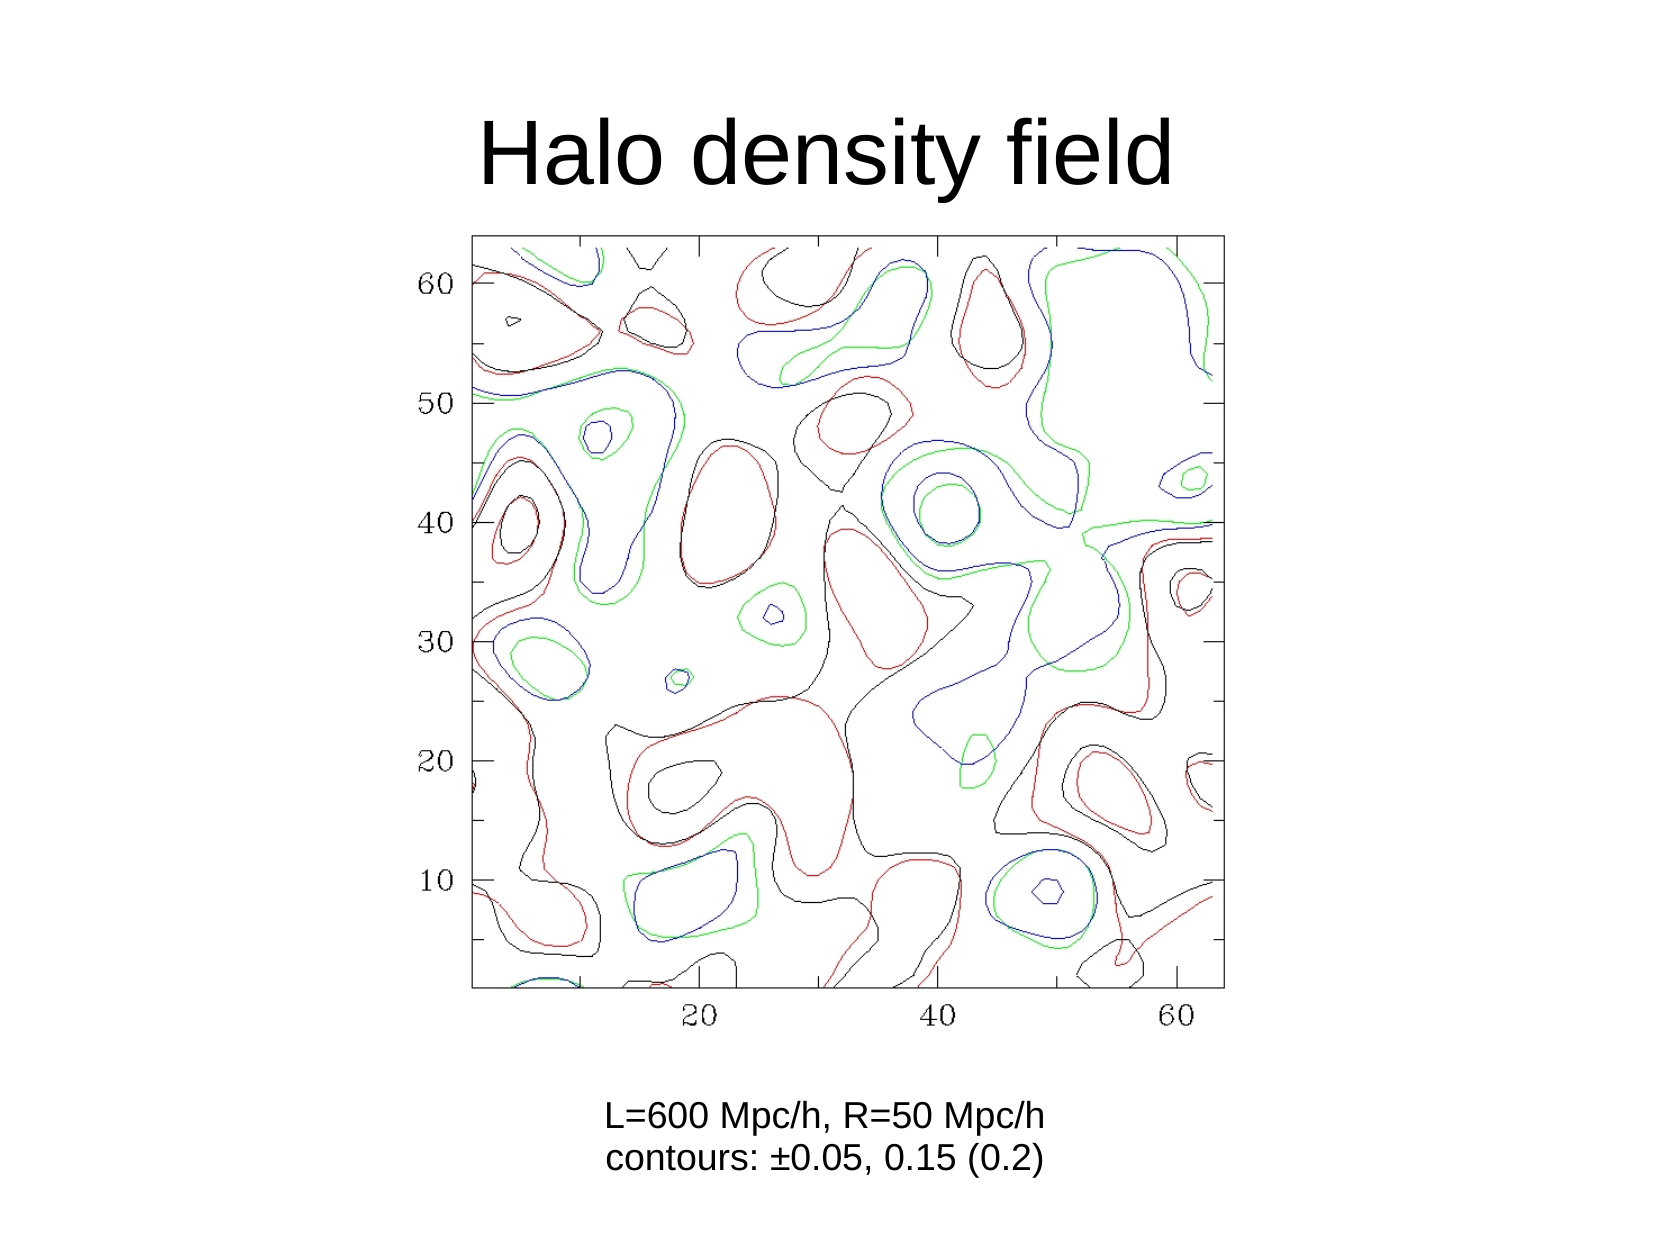

# Halo density field
L=600 Mpc/h, R=50 Mpc/h
contours: ±0.05, 0.15 (0.2)